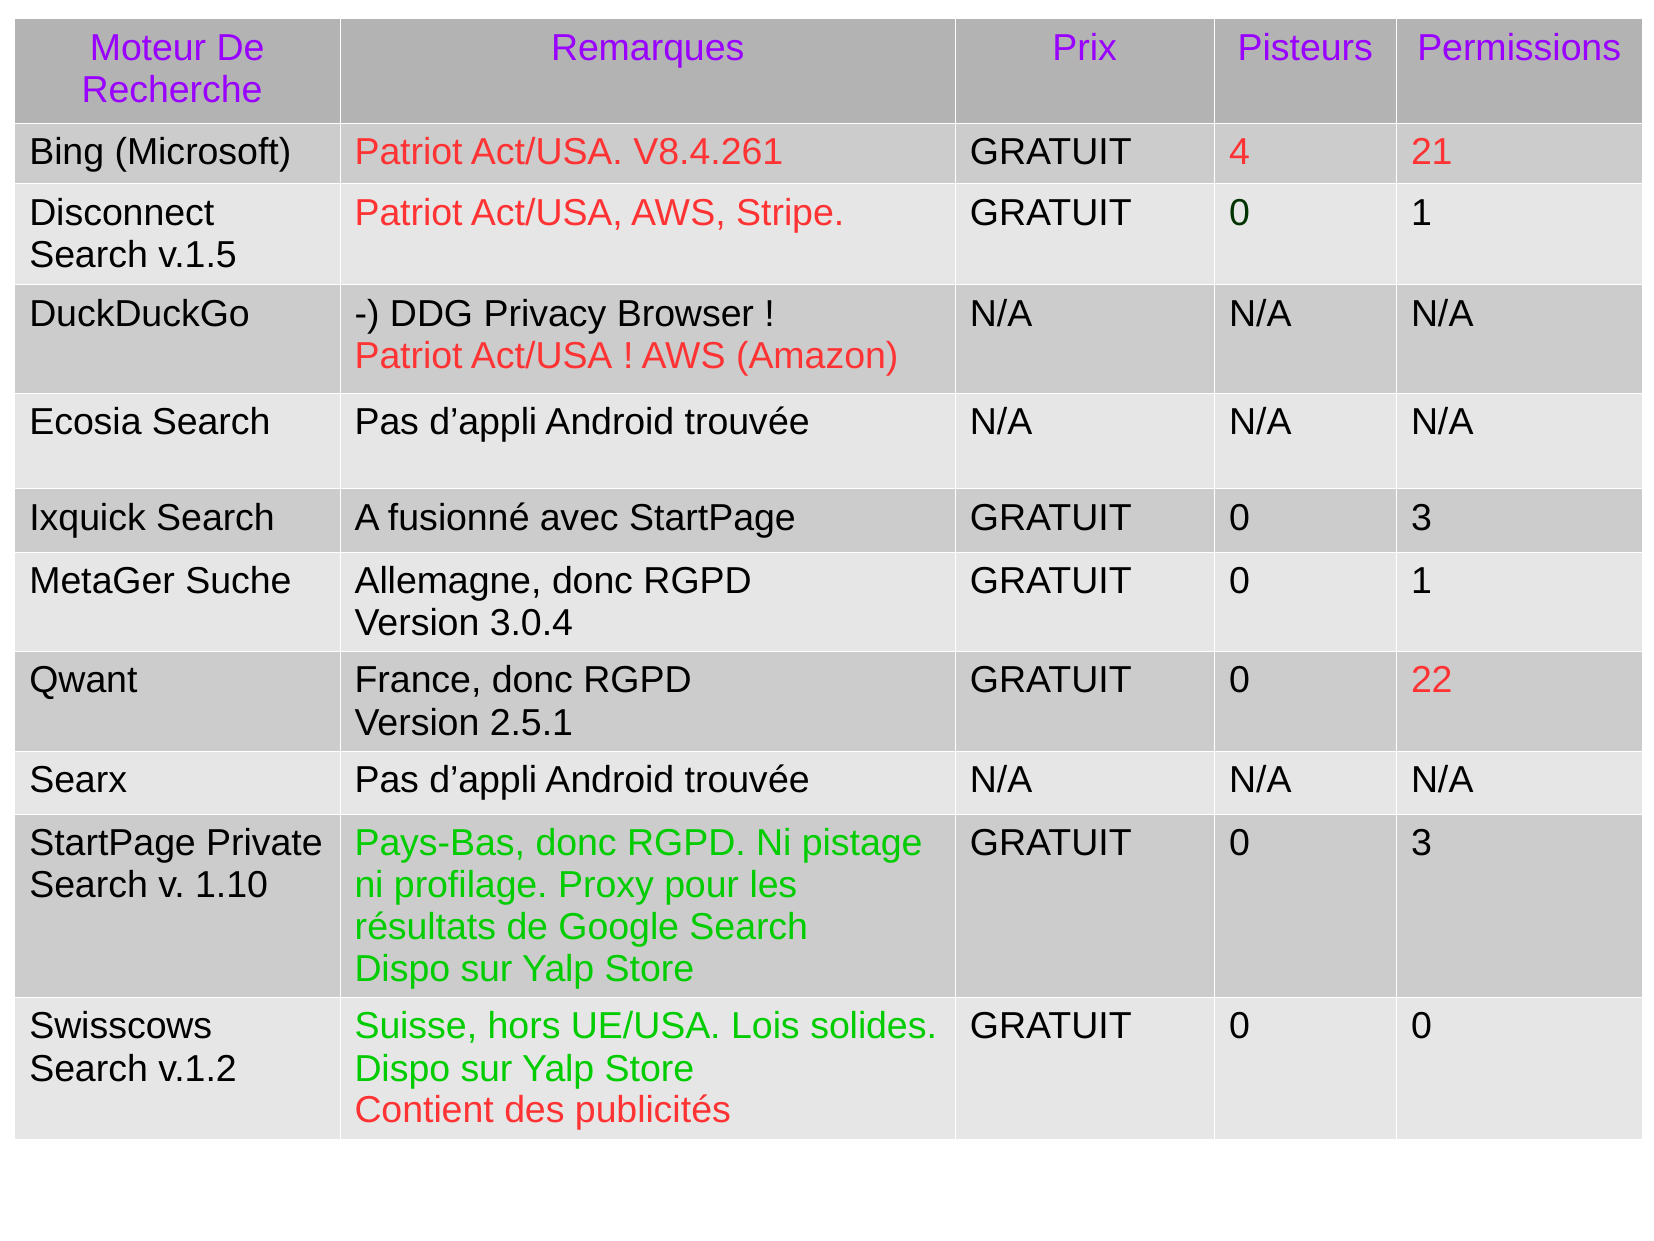

| Moteur de recherche | Remarques | Prix | Pisteurs | Permissions |
| --- | --- | --- | --- | --- |
| Bing (Microsoft) | Patriot Act/USA. V8.4.261 | GRATUIT | 4 | 21 |
| Disconnect Search v.1.5 | Patriot Act/USA, AWS, Stripe. | GRATUIT | 0 | 1 |
| DuckDuckGo | -) DDG Privacy Browser ! Patriot Act/USA ! AWS (Amazon) | N/A | N/A | N/A |
| Ecosia Search | Pas d’appli Android trouvée | N/A | N/A | N/A |
| Ixquick Search | A fusionné avec StartPage | GRATUIT | 0 | 3 |
| MetaGer Suche | Allemagne, donc RGPD Version 3.0.4 | GRATUIT | 0 | 1 |
| Qwant | France, donc RGPD Version 2.5.1 | GRATUIT | 0 | 22 |
| Searx | Pas d’appli Android trouvée | N/A | N/A | N/A |
| StartPage Private Search v. 1.10 | Pays-Bas, donc RGPD. Ni pistage ni profilage. Proxy pour les résultats de Google Search Dispo sur Yalp Store | GRATUIT | 0 | 3 |
| Swisscows Search v.1.2 | Suisse, hors UE/USA. Lois solides. Dispo sur Yalp Store Contient des publicités | GRATUIT | 0 | 0 |